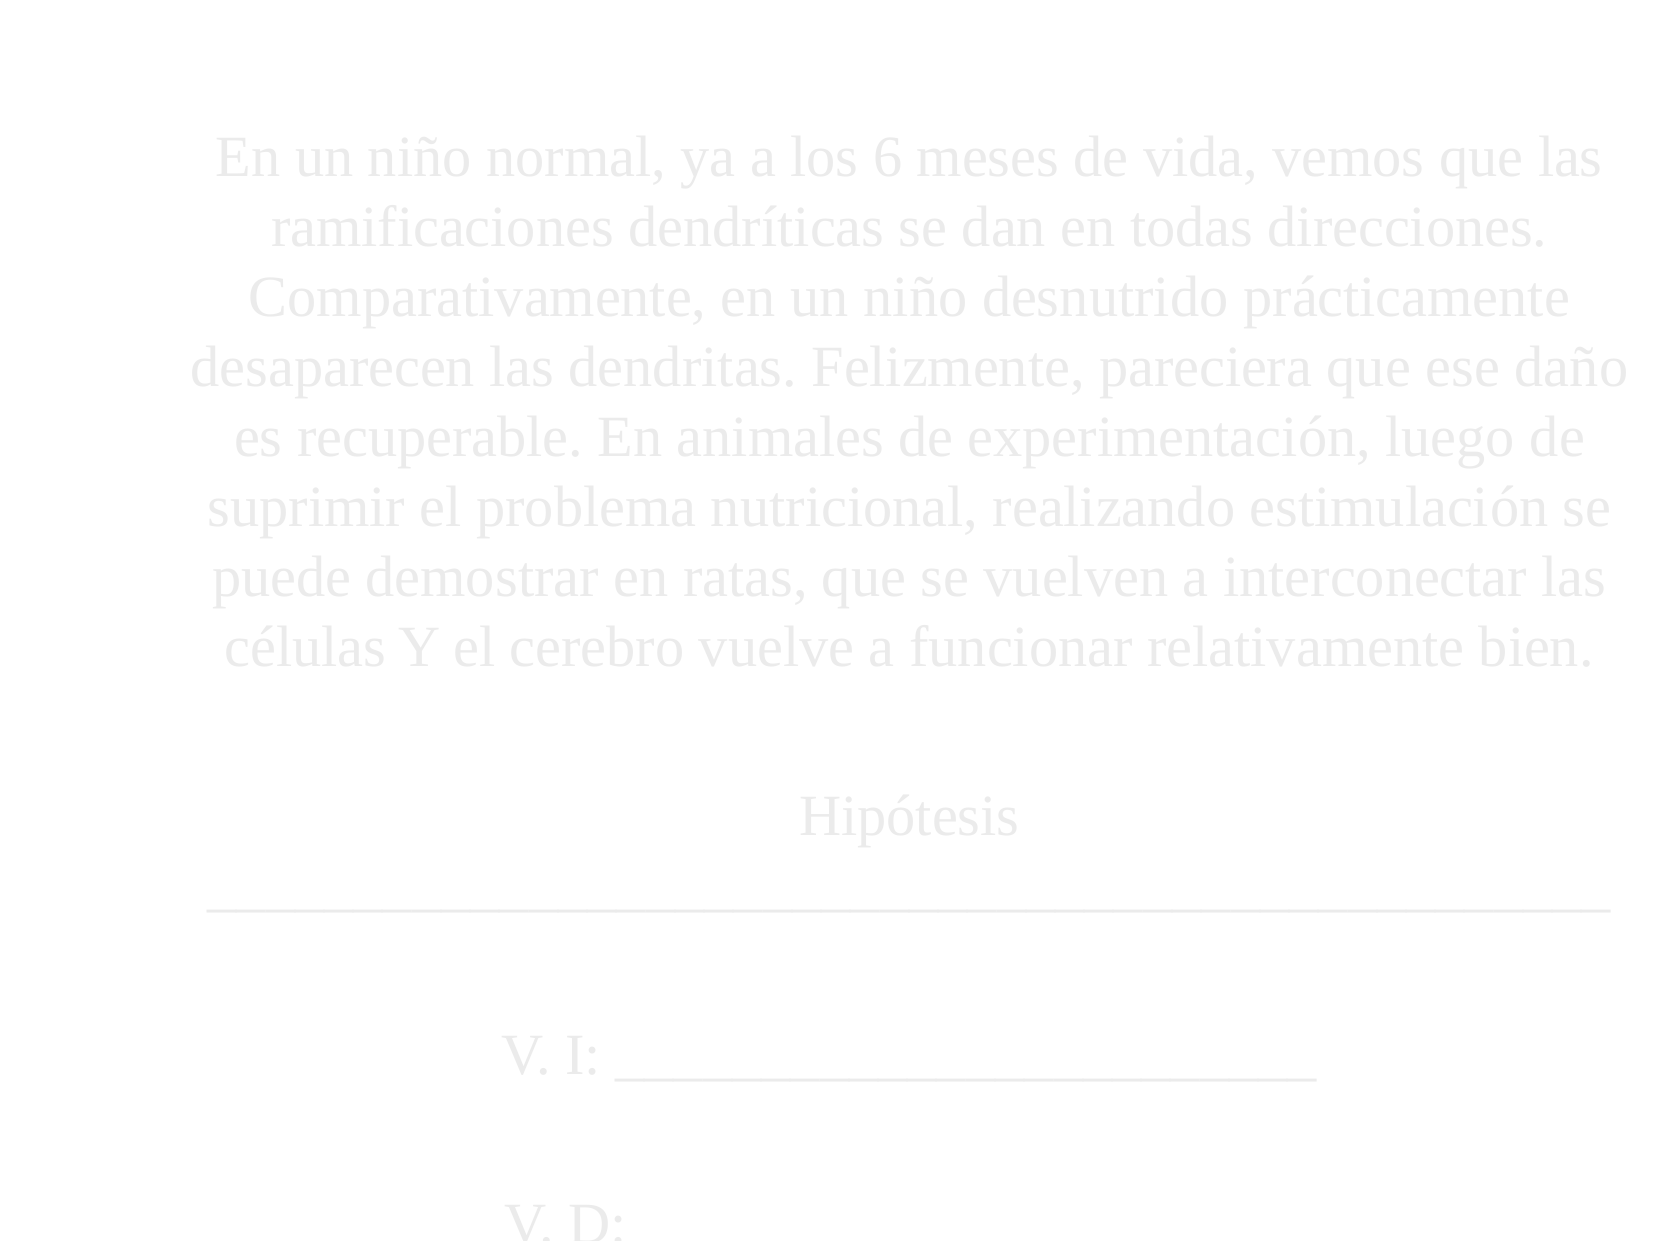

# En un niño normal, ya a los 6 meses de vida, vemos que las ramificaciones dendríticas se dan en todas direcciones. Comparativamente, en un niño desnutrido prácticamente desaparecen las dendritas. Felizmente, pareciera que ese daño es recuperable. En animales de experimentación, luego de suprimir el problema nutricional, realizando estimulación se puede demostrar en ratas, que se vuelven a interconectar las células Y el cerebro vuelve a funcionar relativamente bien.
Hipótesis ________________________________________________
V. I: ________________________
V. D: _______________________